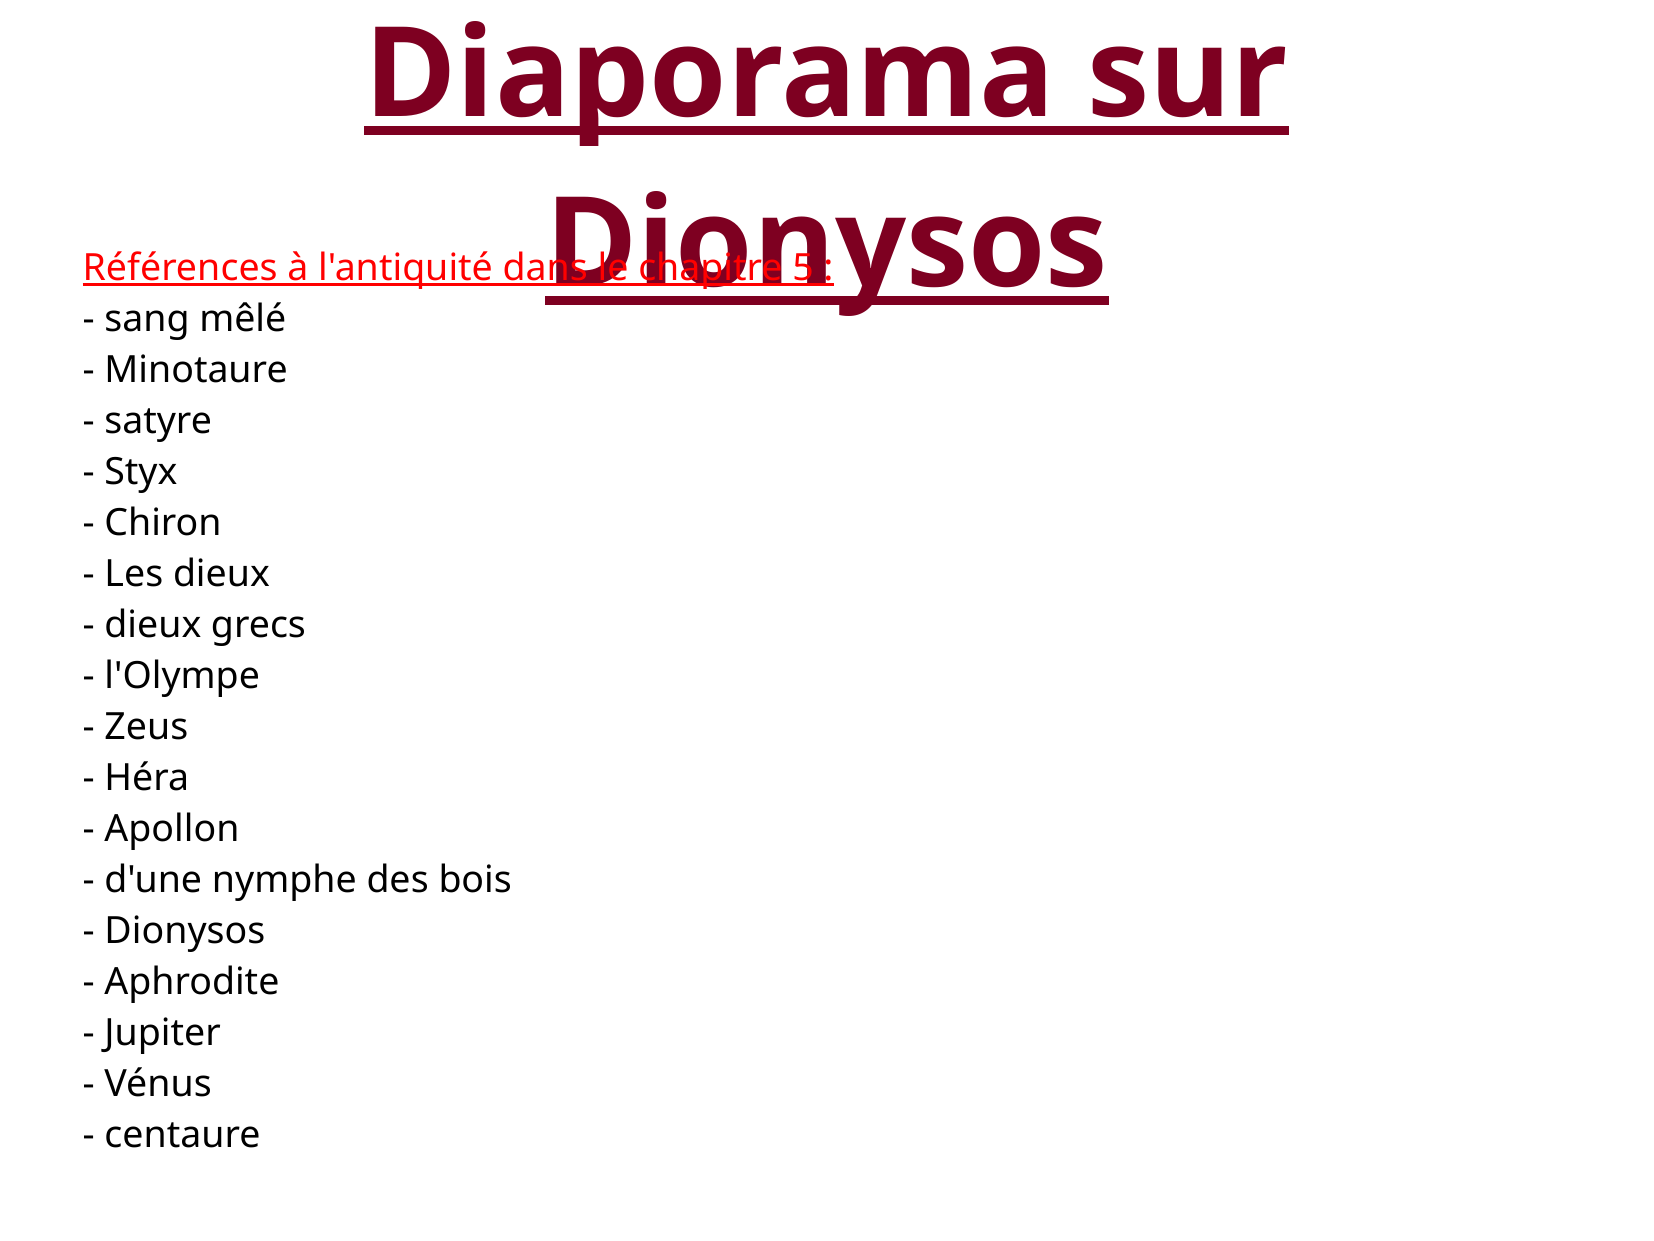

# Diaporama sur Dionysos
Références à l'antiquité dans le chapitre 5 :
- sang mêlé
- Minotaure
- satyre
- Styx
- Chiron
- Les dieux
- dieux grecs
- l'Olympe
- Zeus
- Héra
- Apollon
- d'une nymphe des bois
- Dionysos
- Aphrodite
- Jupiter
- Vénus
- centaure